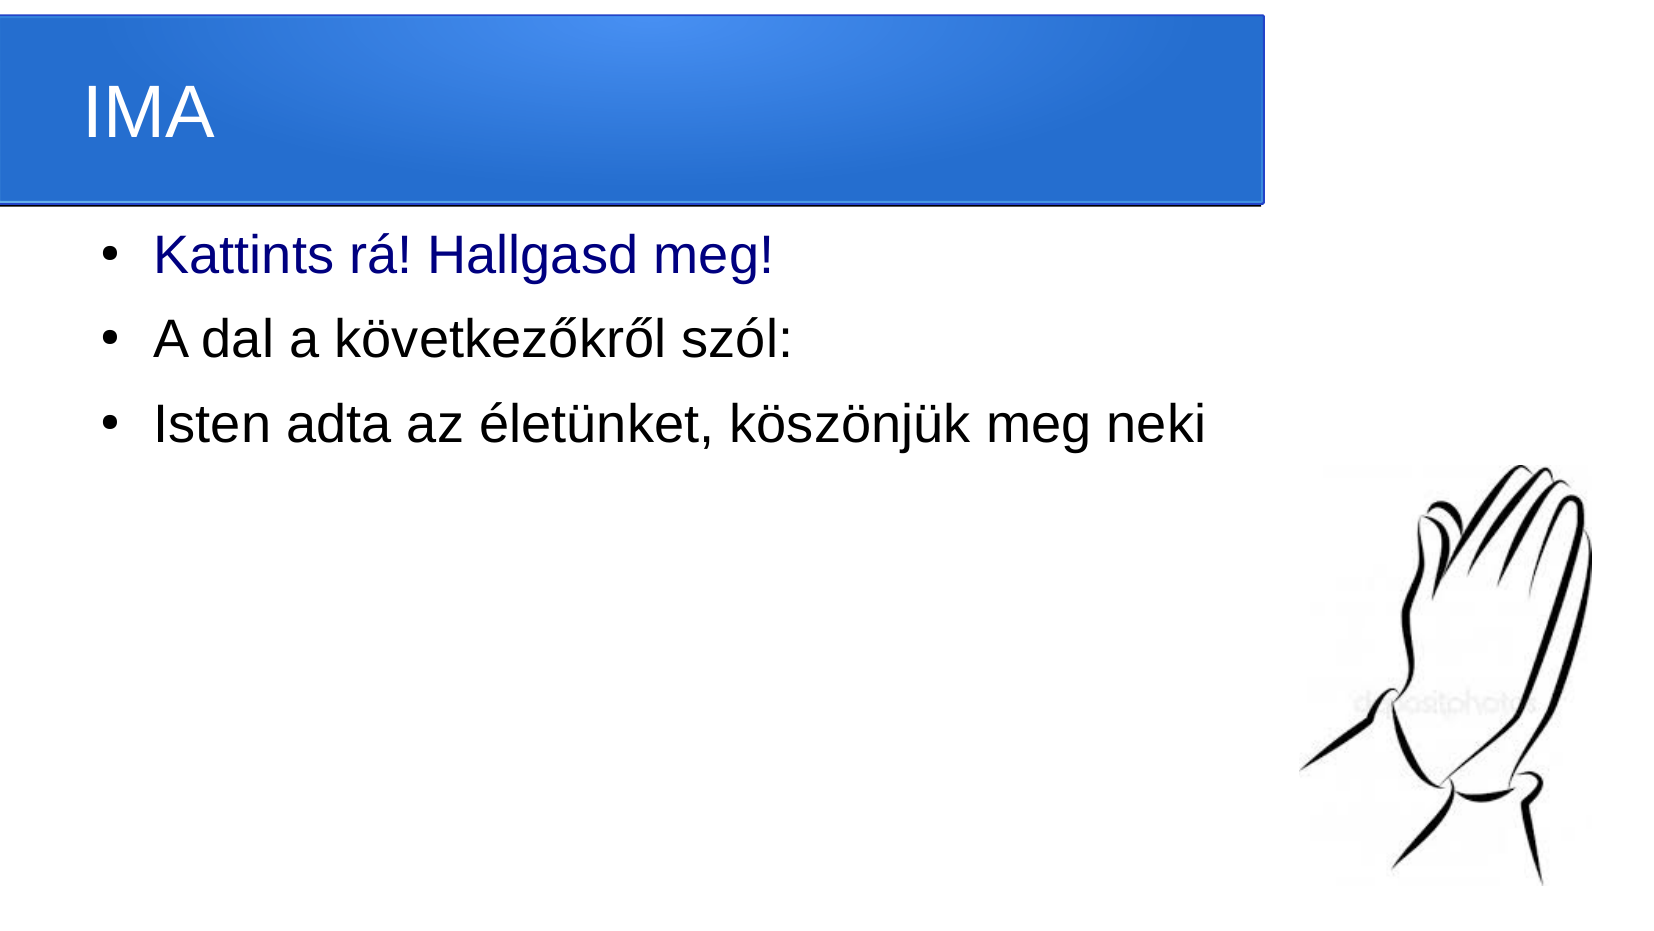

# IMA
Kattints rá! Hallgasd meg!
A dal a következőkről szól:
Isten adta az életünket, köszönjük meg neki